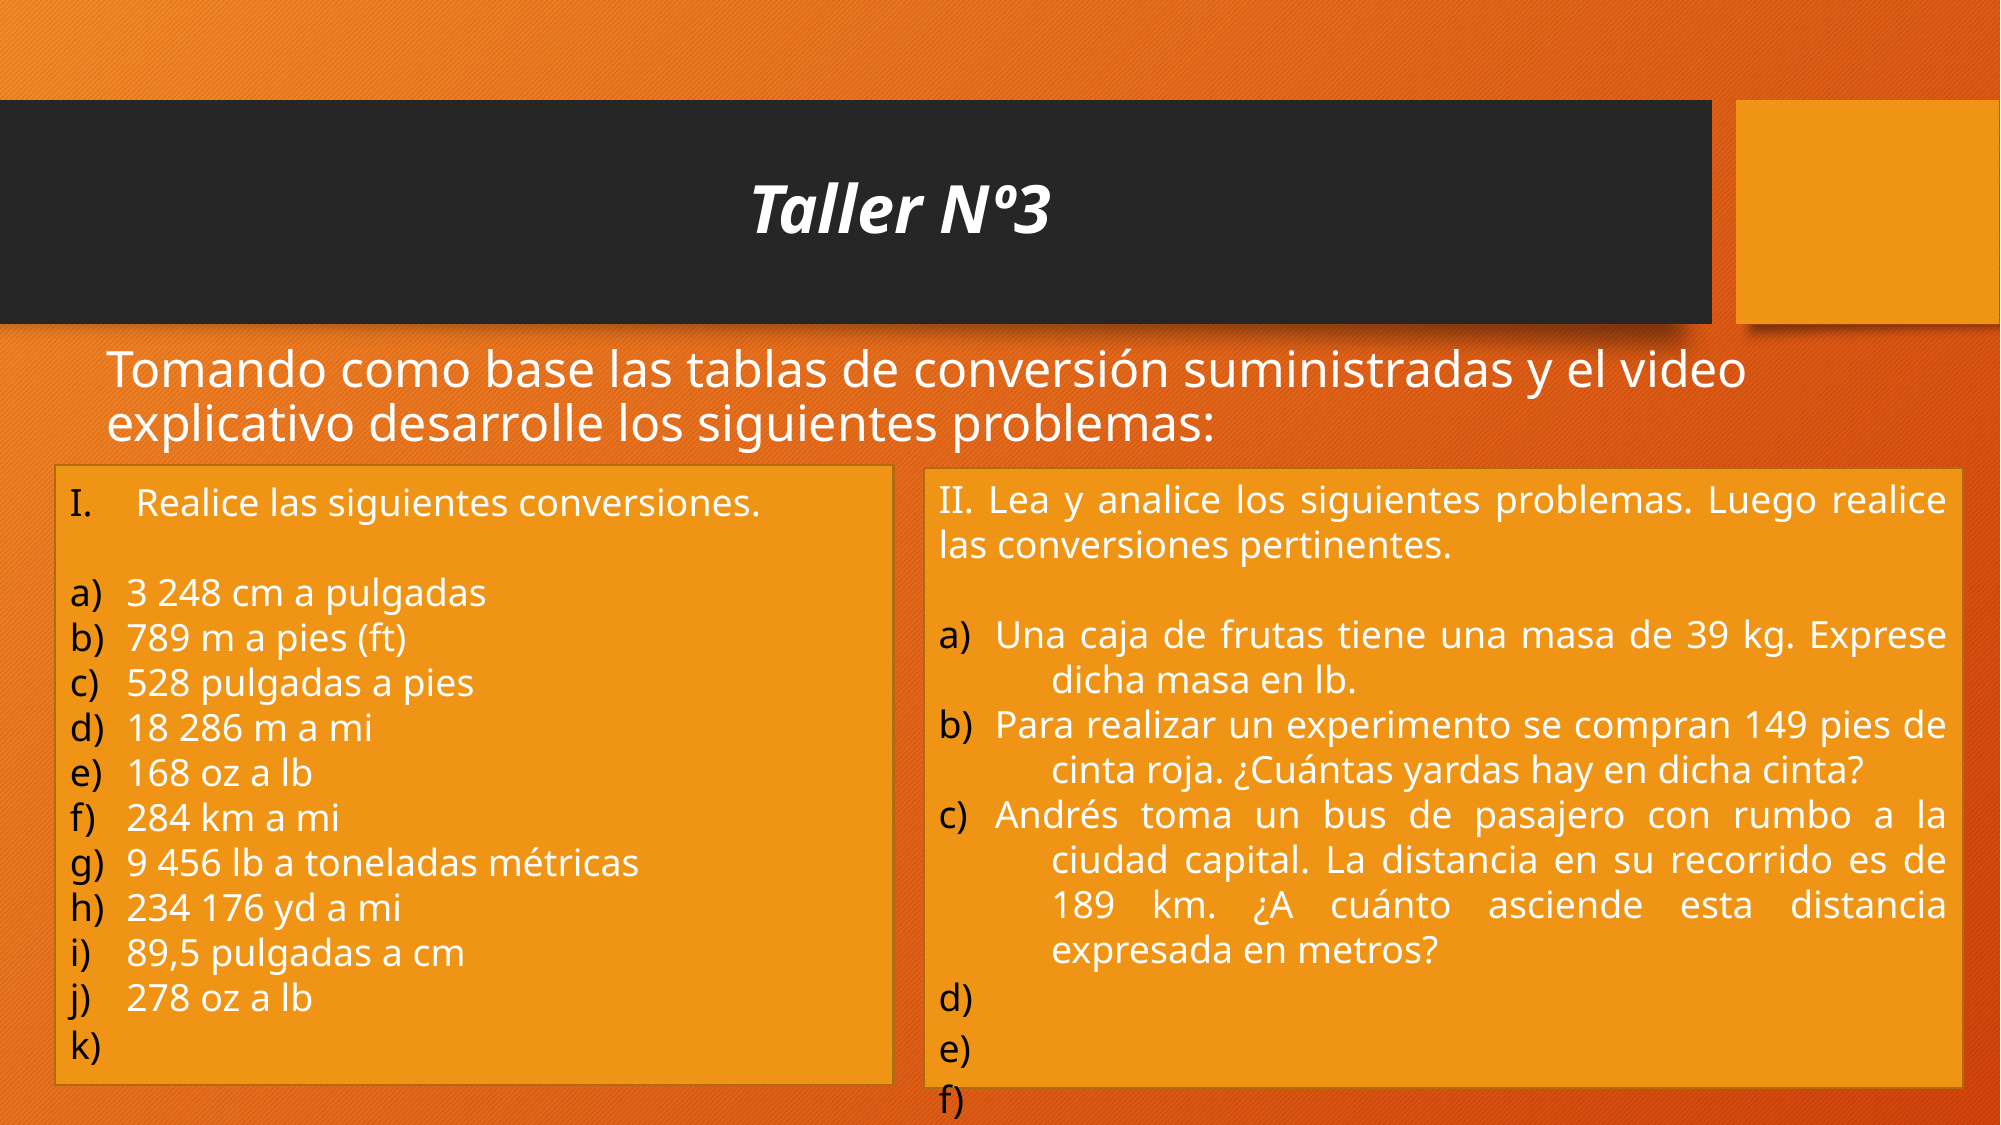

# Taller Nº3
Tomando como base las tablas de conversión suministradas y el video explicativo desarrolle los siguientes problemas:
Realice las siguientes conversiones.
3 248 cm a pulgadas
789 m a pies (ft)
528 pulgadas a pies
18 286 m a mi
168 oz a lb
284 km a mi
9 456 lb a toneladas métricas
234 176 yd a mi
89,5 pulgadas a cm
278 oz a lb
II. Lea y analice los siguientes problemas. Luego realice las conversiones pertinentes.
Una caja de frutas tiene una masa de 39 kg. Exprese dicha masa en lb.
Para realizar un experimento se compran 149 pies de cinta roja. ¿Cuántas yardas hay en dicha cinta?
Andrés toma un bus de pasajero con rumbo a la ciudad capital. La distancia en su recorrido es de 189 km. ¿A cuánto asciende esta distancia expresada en metros?